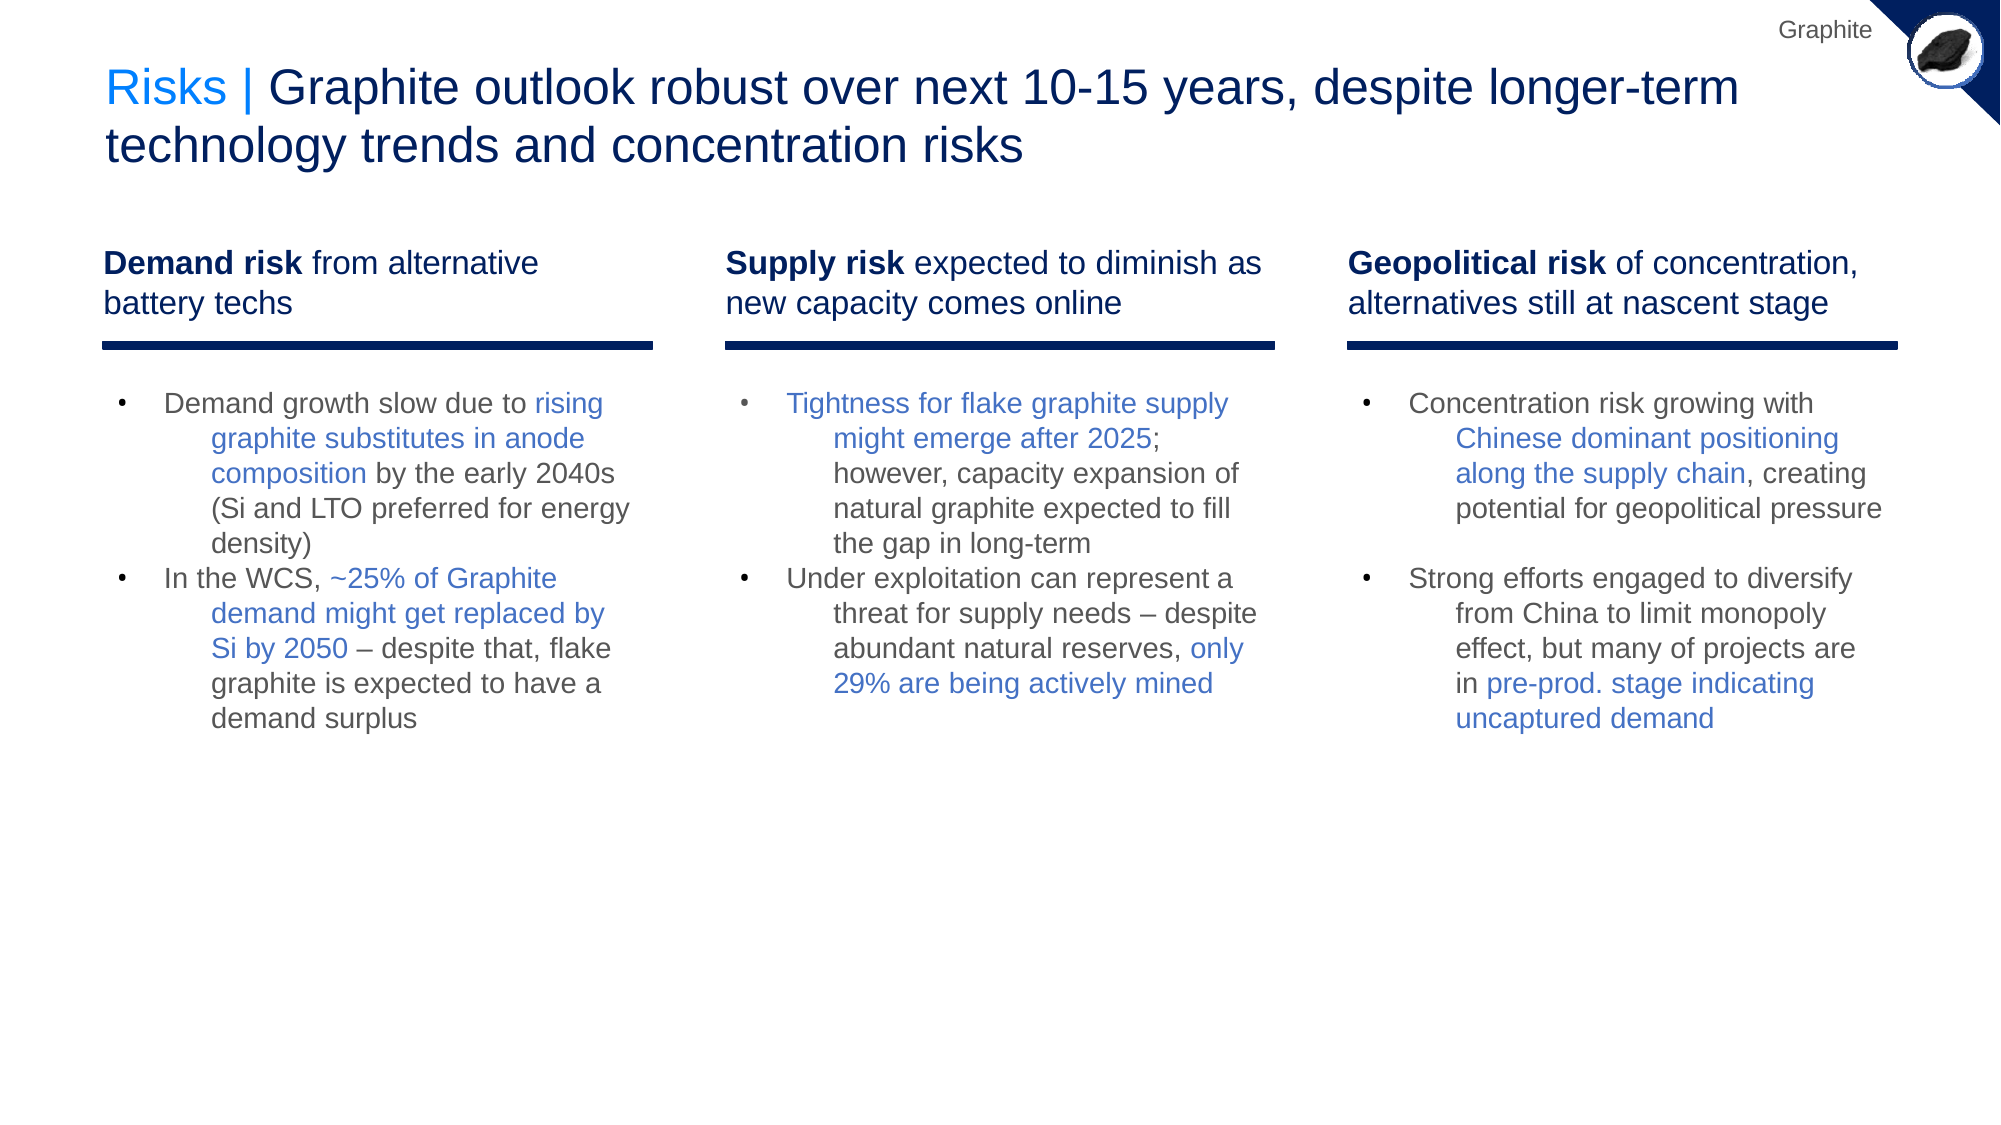

Graphite
# Risks | Graphite outlook robust over next 10-15 years, despite longer-term
technology trends and concentration risks
Demand risk from alternative battery techs
Supply risk expected to diminish as new capacity comes online
Geopolitical risk of concentration, alternatives still at nascent stage
Demand growth slow due to rising graphite substitutes in anode composition by the early 2040s (Si and LTO preferred for energy density)
Tightness for flake graphite supply might emerge after 2025; however, capacity expansion of natural graphite expected to fill the gap in long-term
Concentration risk growing with Chinese dominant positioning along the supply chain, creating potential for geopolitical pressure
In the WCS, ~25% of Graphite demand might get replaced by Si by 2050 – despite that, flake graphite is expected to have a demand surplus
Under exploitation can represent a threat for supply needs – despite abundant natural reserves, only 29% are being actively mined
Strong efforts engaged to diversify from China to limit monopoly effect, but many of projects are in pre-prod. stage indicating uncaptured demand